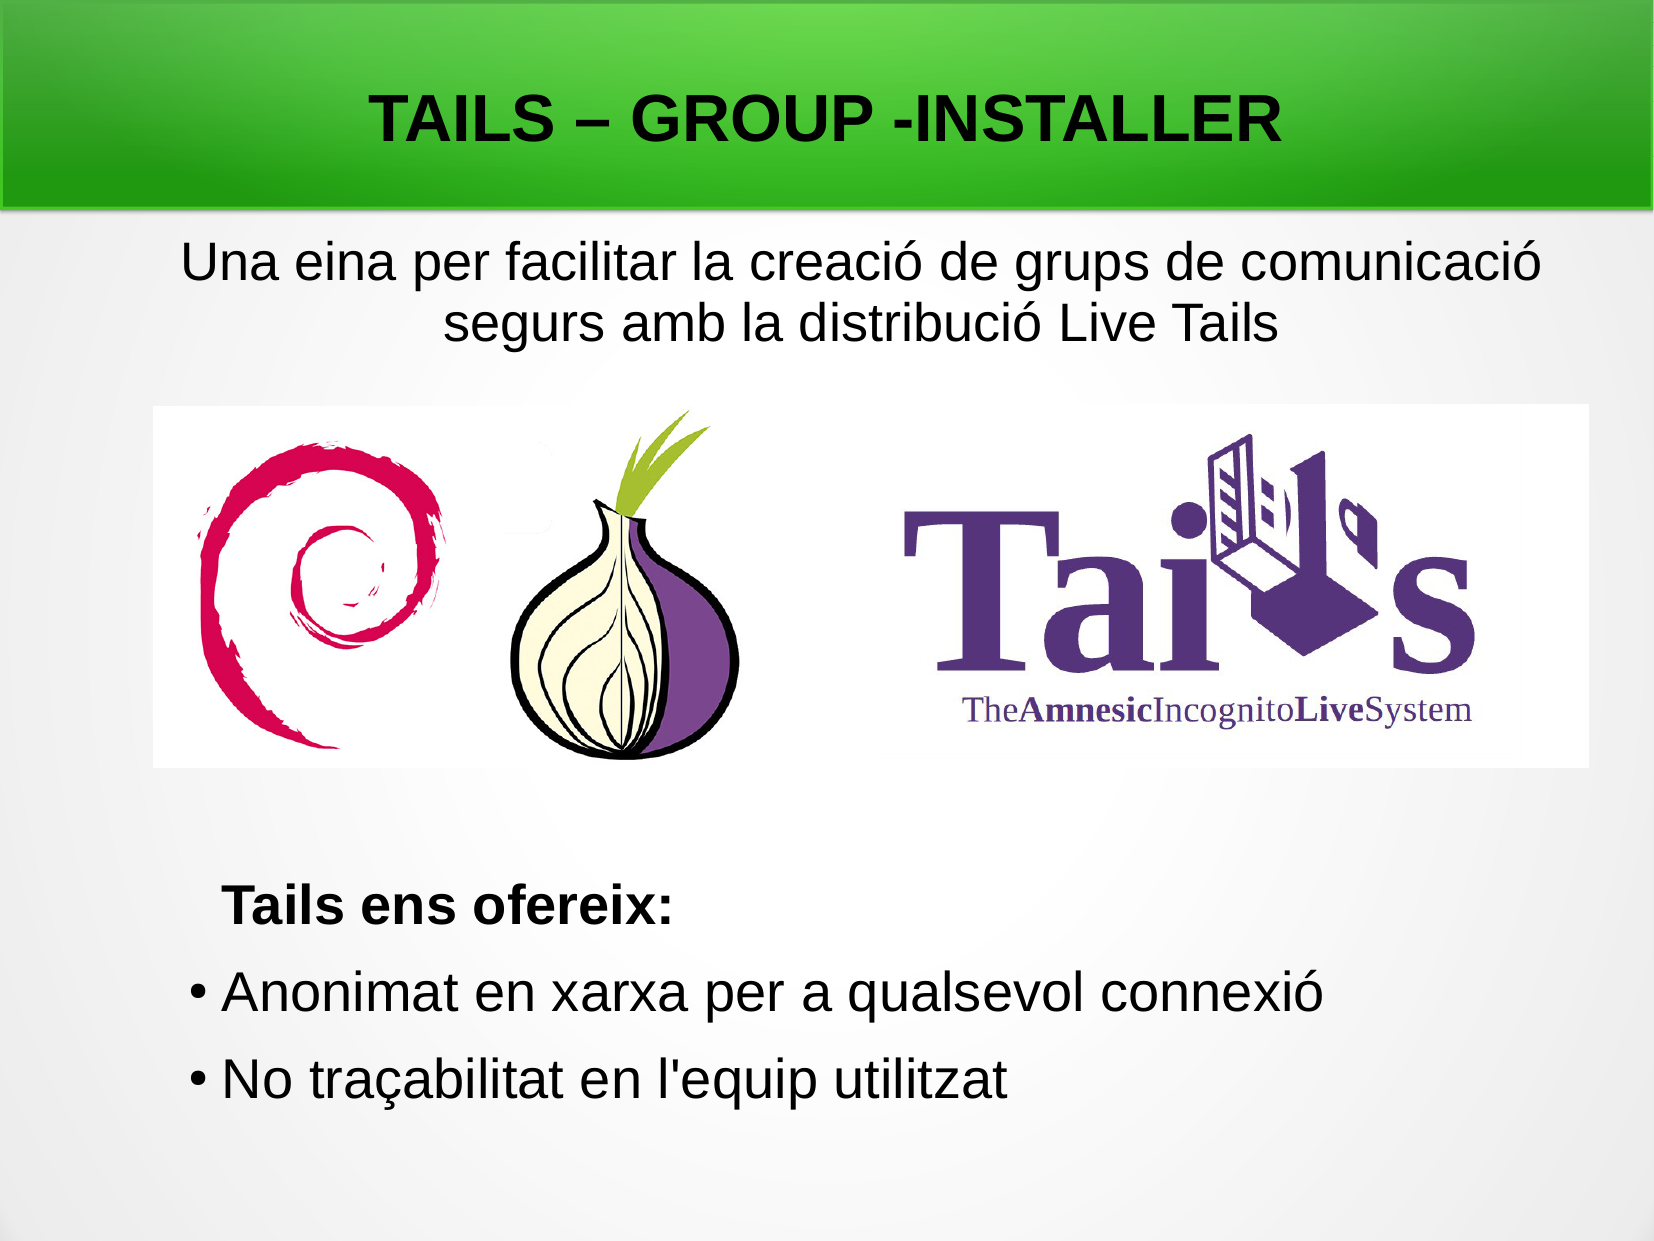

# TAILS – GROUP -INSTALLER
Una eina per facilitar la creació de grups de comunicació segurs amb la distribució Live Tails
Tails ens ofereix:
Anonimat en xarxa per a qualsevol connexió
No traçabilitat en l'equip utilitzat